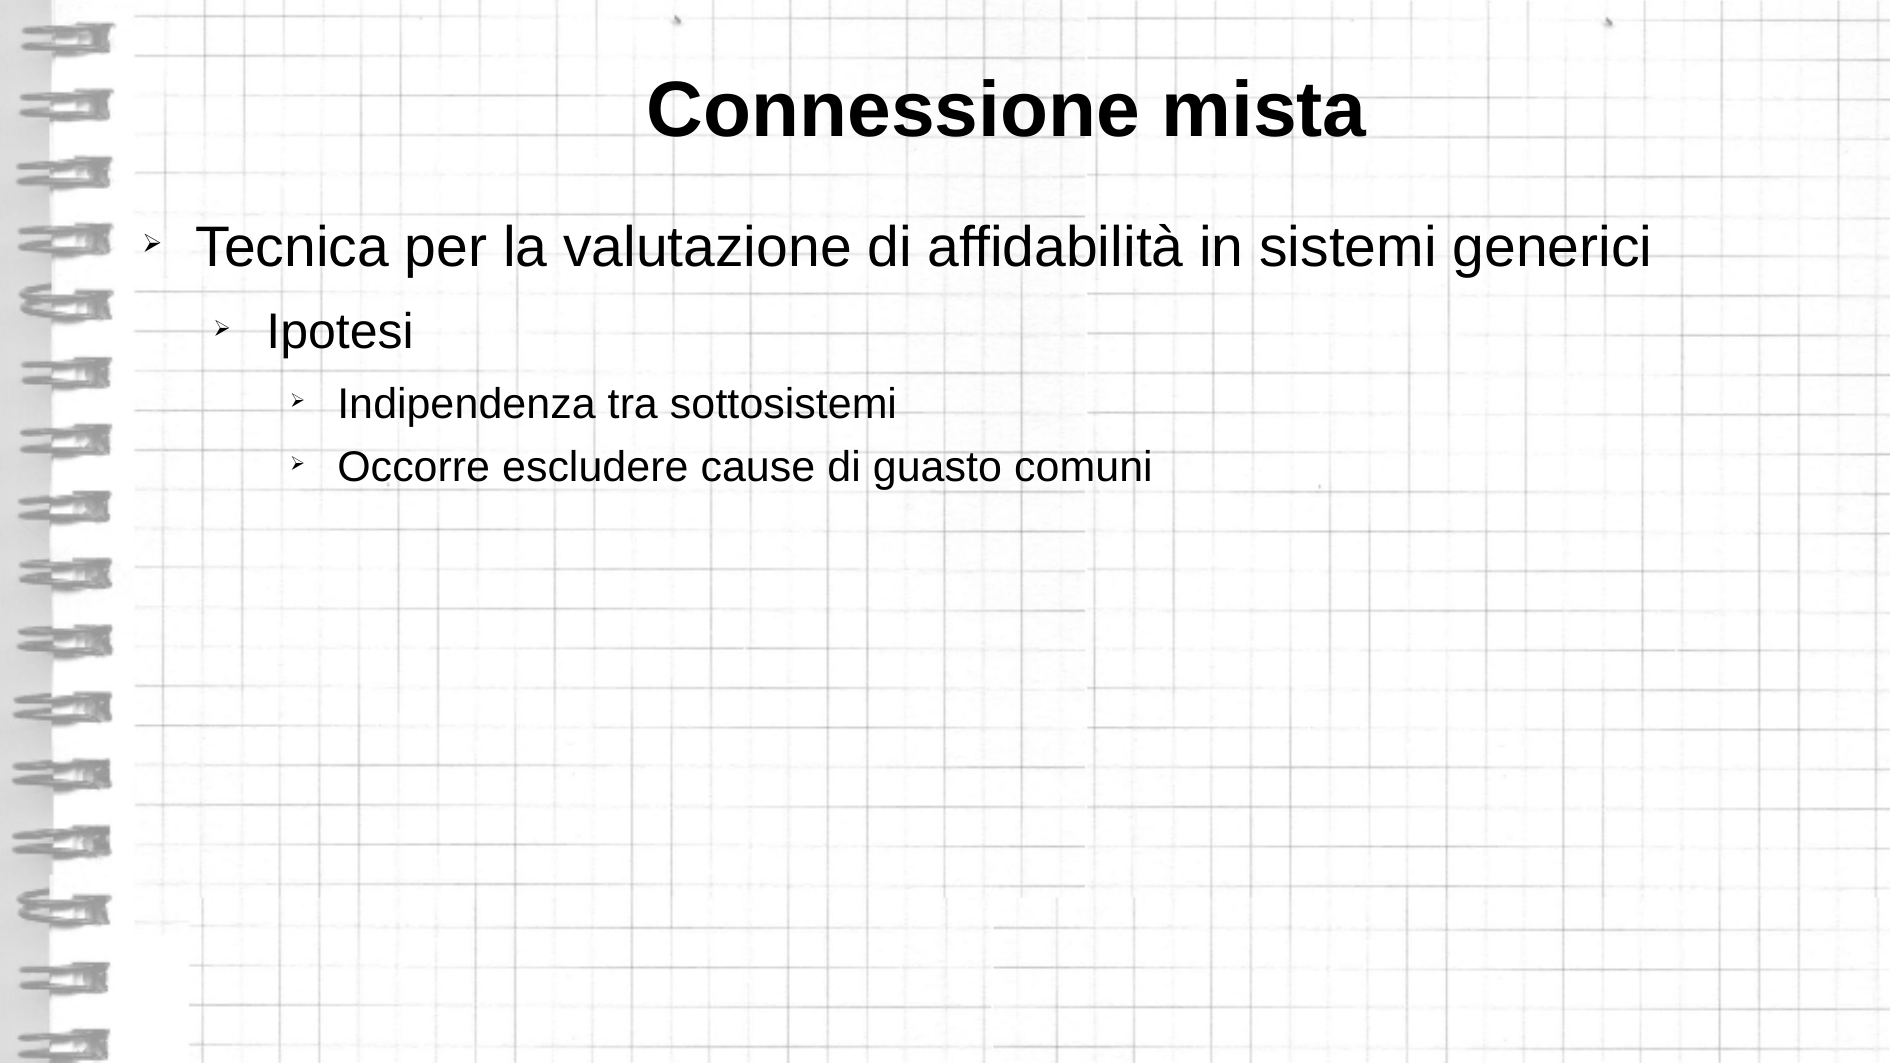

# Connessione mista
Tecnica per la valutazione di affidabilità in sistemi generici
Ipotesi
Indipendenza tra sottosistemi
Occorre escludere cause di guasto comuni